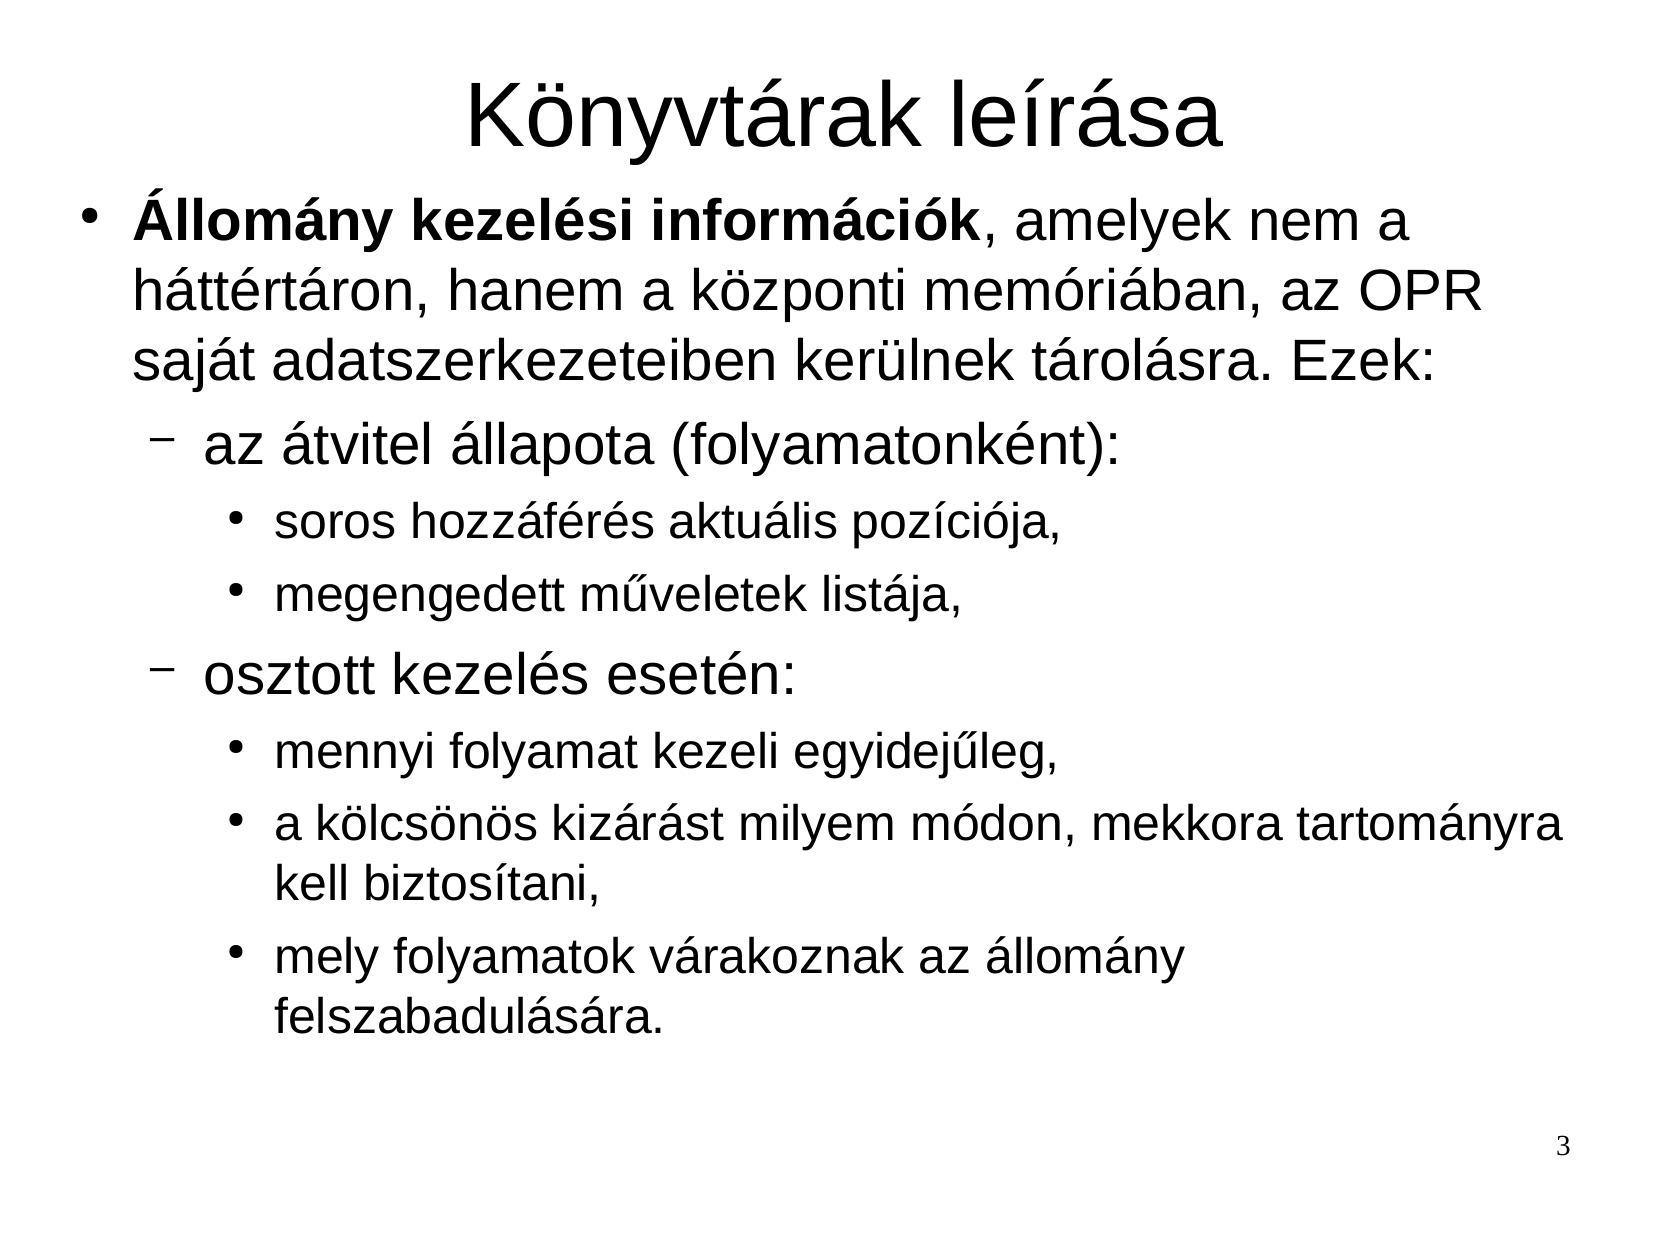

# Könyvtárak leírása
Állomány kezelési információk, amelyek nem a háttértáron, hanem a központi memóriában, az OPR saját adatszerkezeteiben kerülnek tárolásra. Ezek:
az átvitel állapota (folyamatonként):
soros hozzáférés aktuális pozíciója,
megengedett műveletek listája,
osztott kezelés esetén:
mennyi folyamat kezeli egyidejűleg,
a kölcsönös kizárást milyem módon, mekkora tartományra kell biztosítani,
mely folyamatok várakoznak az állomány felszabadulására.
3